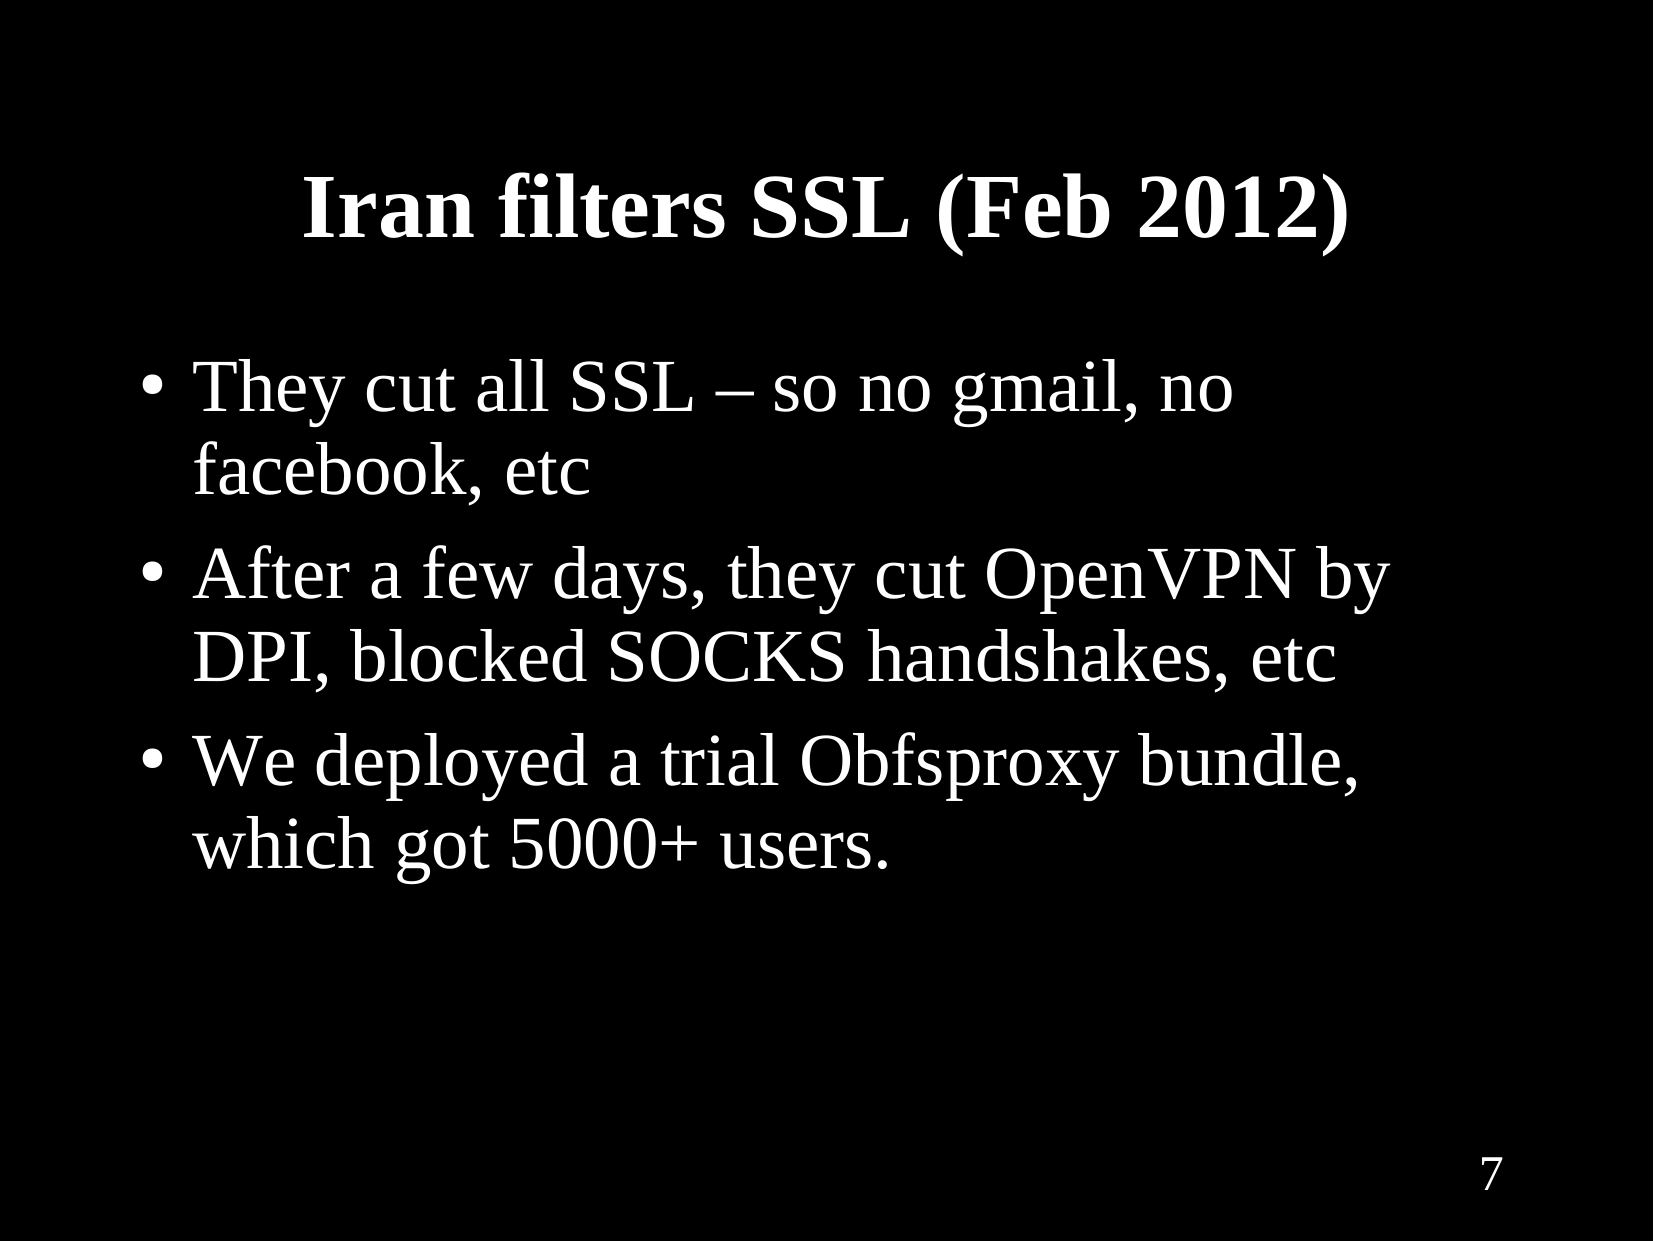

# Iran filters SSL (Feb 2012)
They cut all SSL – so no gmail, no facebook, etc
After a few days, they cut OpenVPN by DPI, blocked SOCKS handshakes, etc
We deployed a trial Obfsproxy bundle, which got 5000+ users.